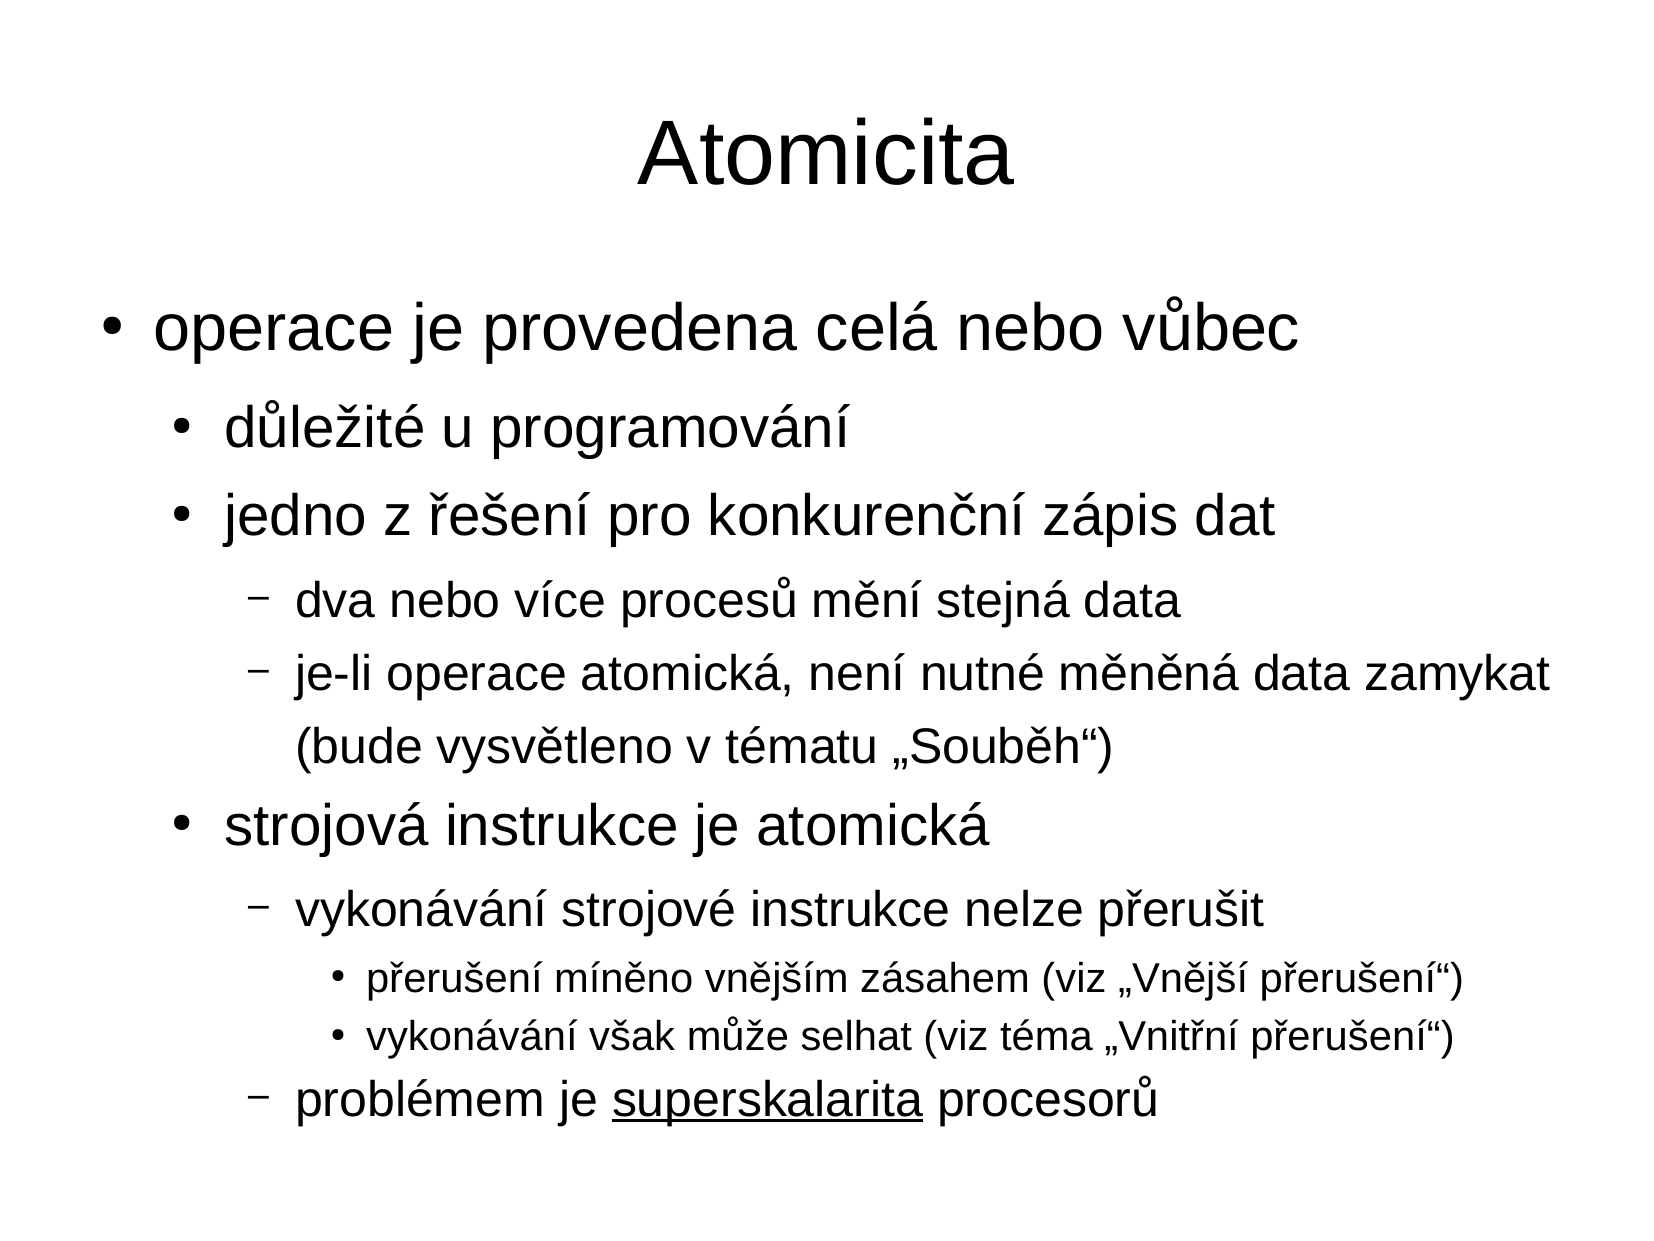

# Atomicita
operace je provedena celá nebo vůbec
důležité u programování
jedno z řešení pro konkurenční zápis dat
dva nebo více procesů mění stejná data
je-li operace atomická, není nutné měněná data zamykat
(bude vysvětleno v tématu „Souběh“)
strojová instrukce je atomická
vykonávání strojové instrukce nelze přerušit
přerušení míněno vnějším zásahem (viz „Vnější přerušení“)
vykonávání však může selhat (viz téma „Vnitřní přerušení“)
problémem je superskalarita procesorů